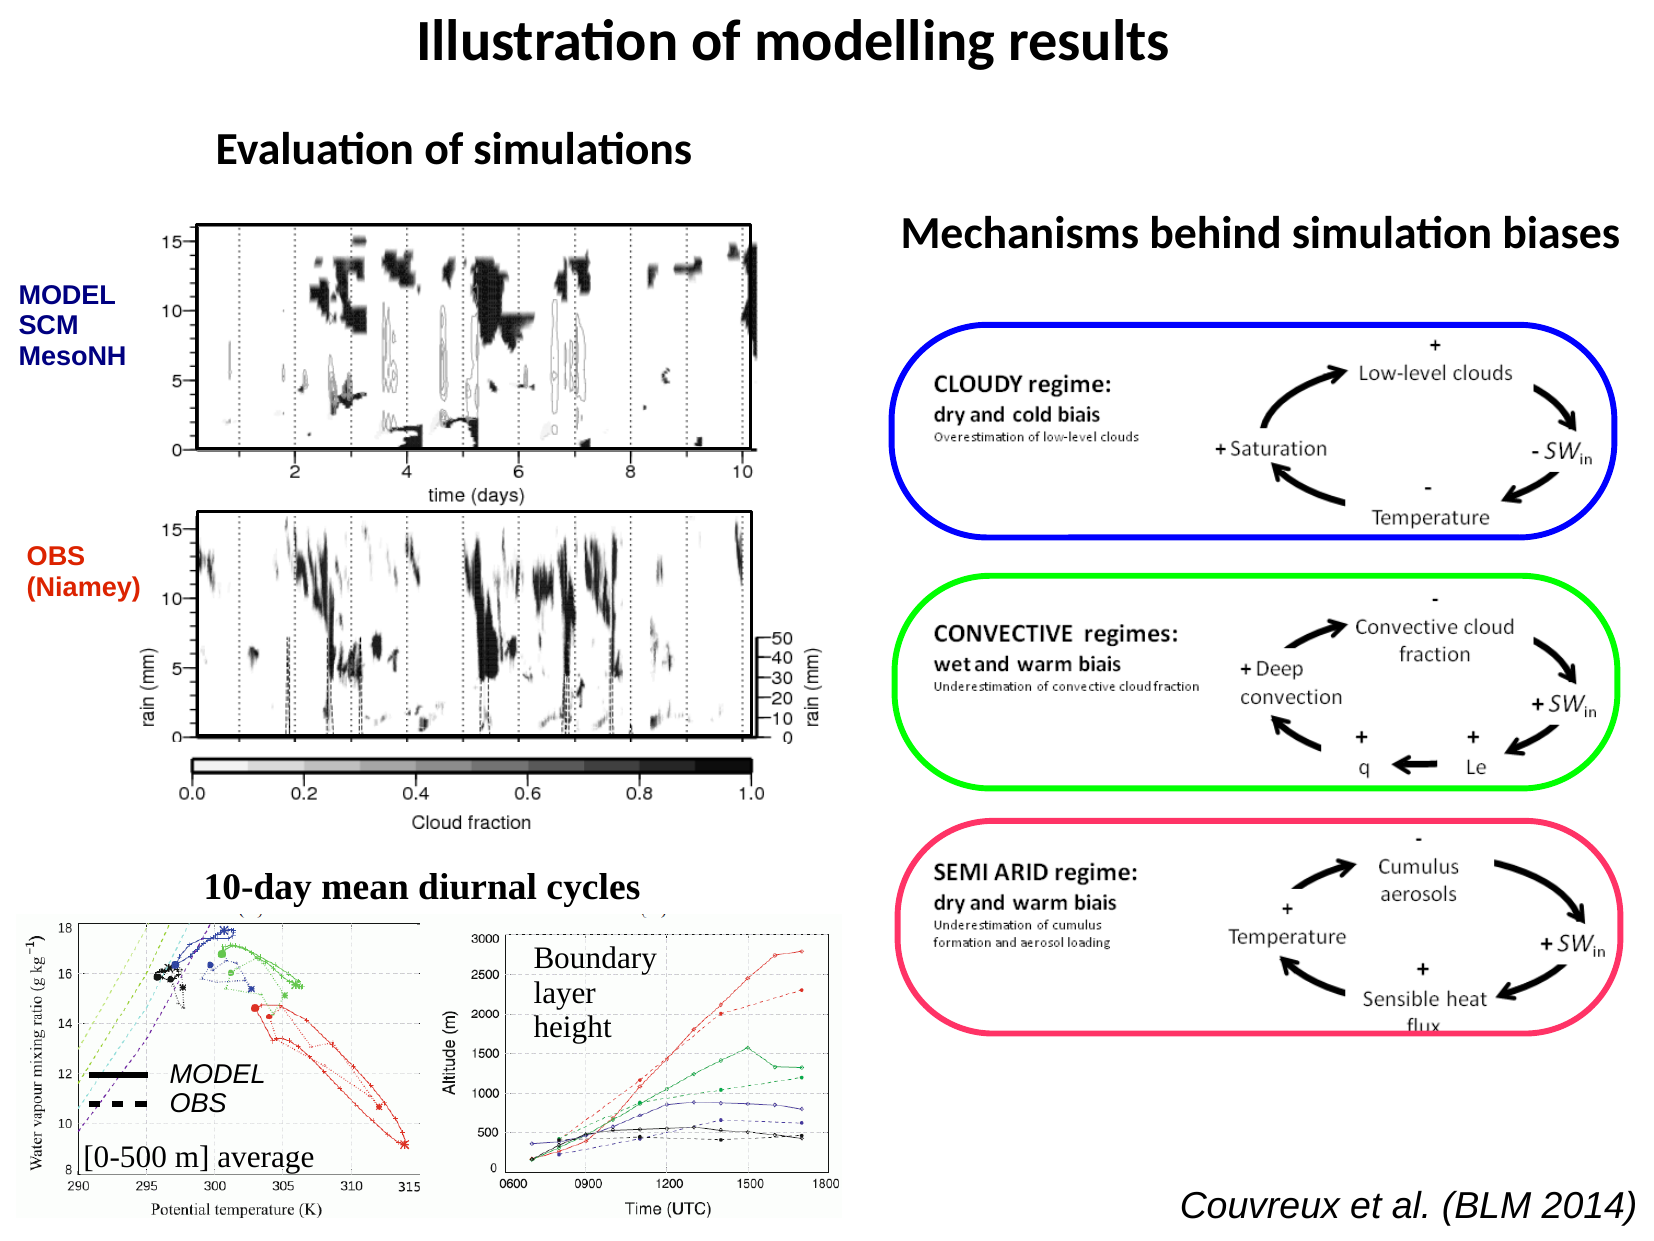

Illustration of modelling results
Evaluation of simulations
Mechanisms behind simulation biases
MODEL
SCM
MesoNH
OBS
(Niamey)
10-day mean diurnal cycles
Boundary
layer
height
MODEL
OBS
[0-500 m] average
Couvreux et al. (BLM 2014)